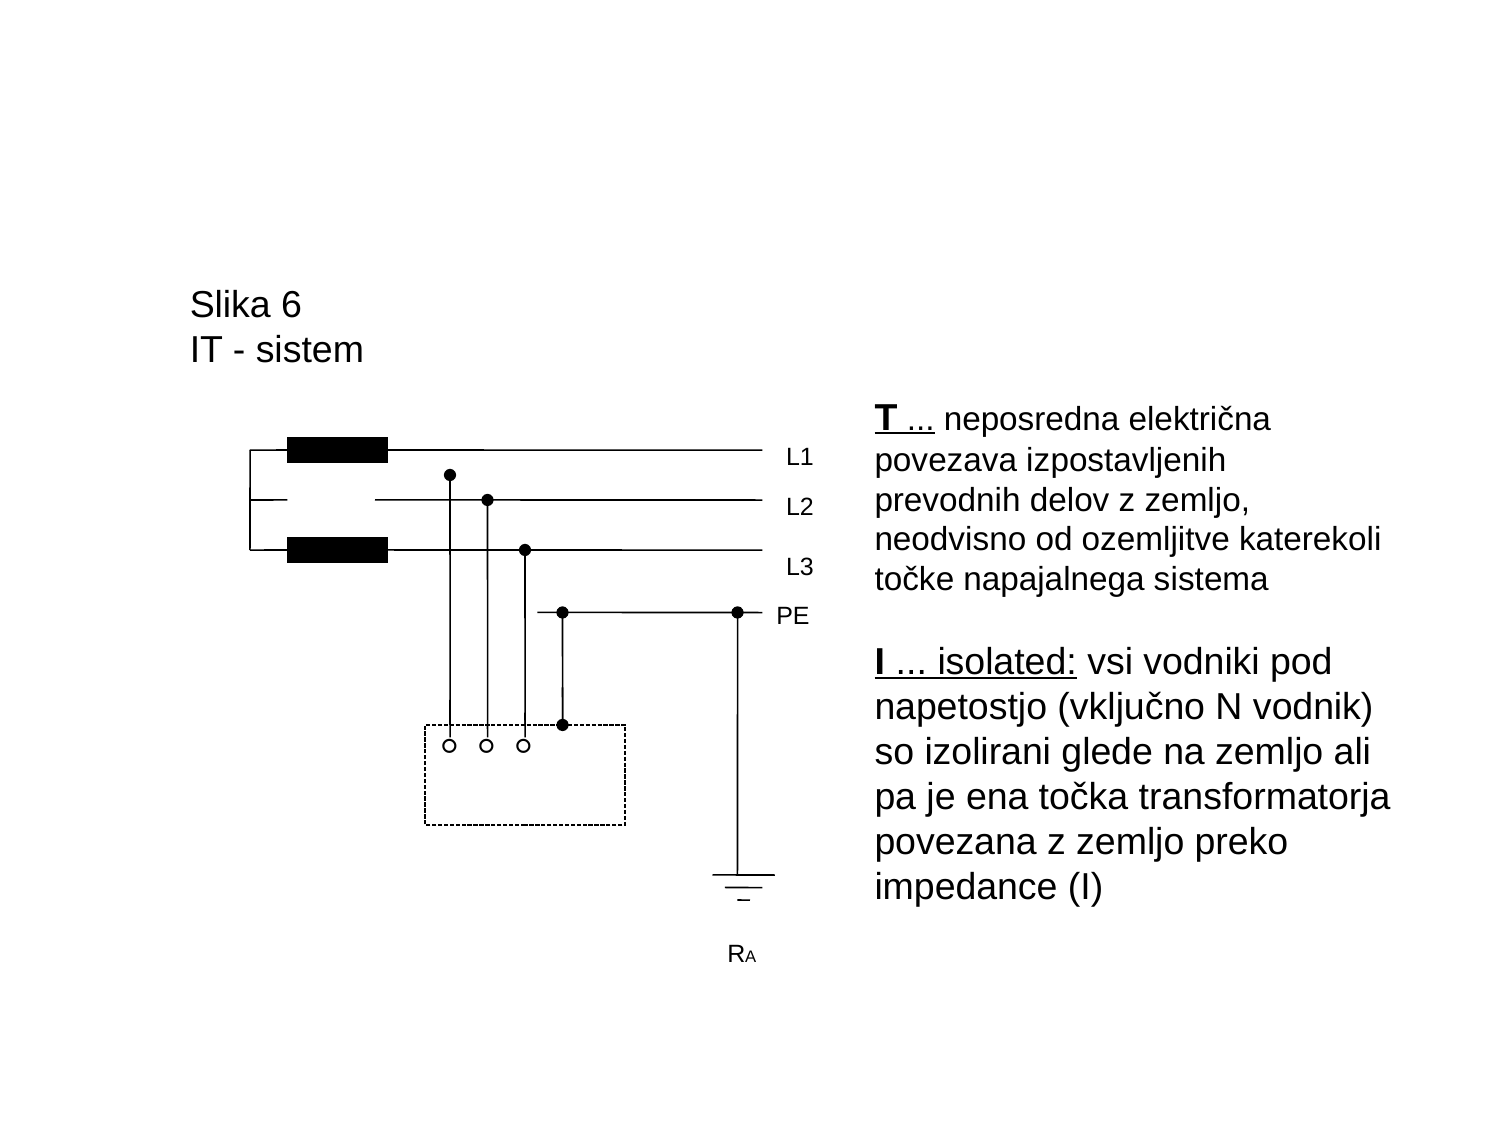

Slika 6
IT - sistem
T ... neposredna električna
povezava izpostavljenih
prevodnih delov z zemljo,
neodvisno od ozemljitve katerekoli
točke napajalnega sistema
I ... isolated: vsi vodniki pod
napetostjo (vključno N vodnik)
so izolirani glede na zemljo ali
pa je ena točka transformatorja
povezana z zemljo preko
impedance (I)
L1
L2
L3
PE
#
◦ ◦ ◦
RA